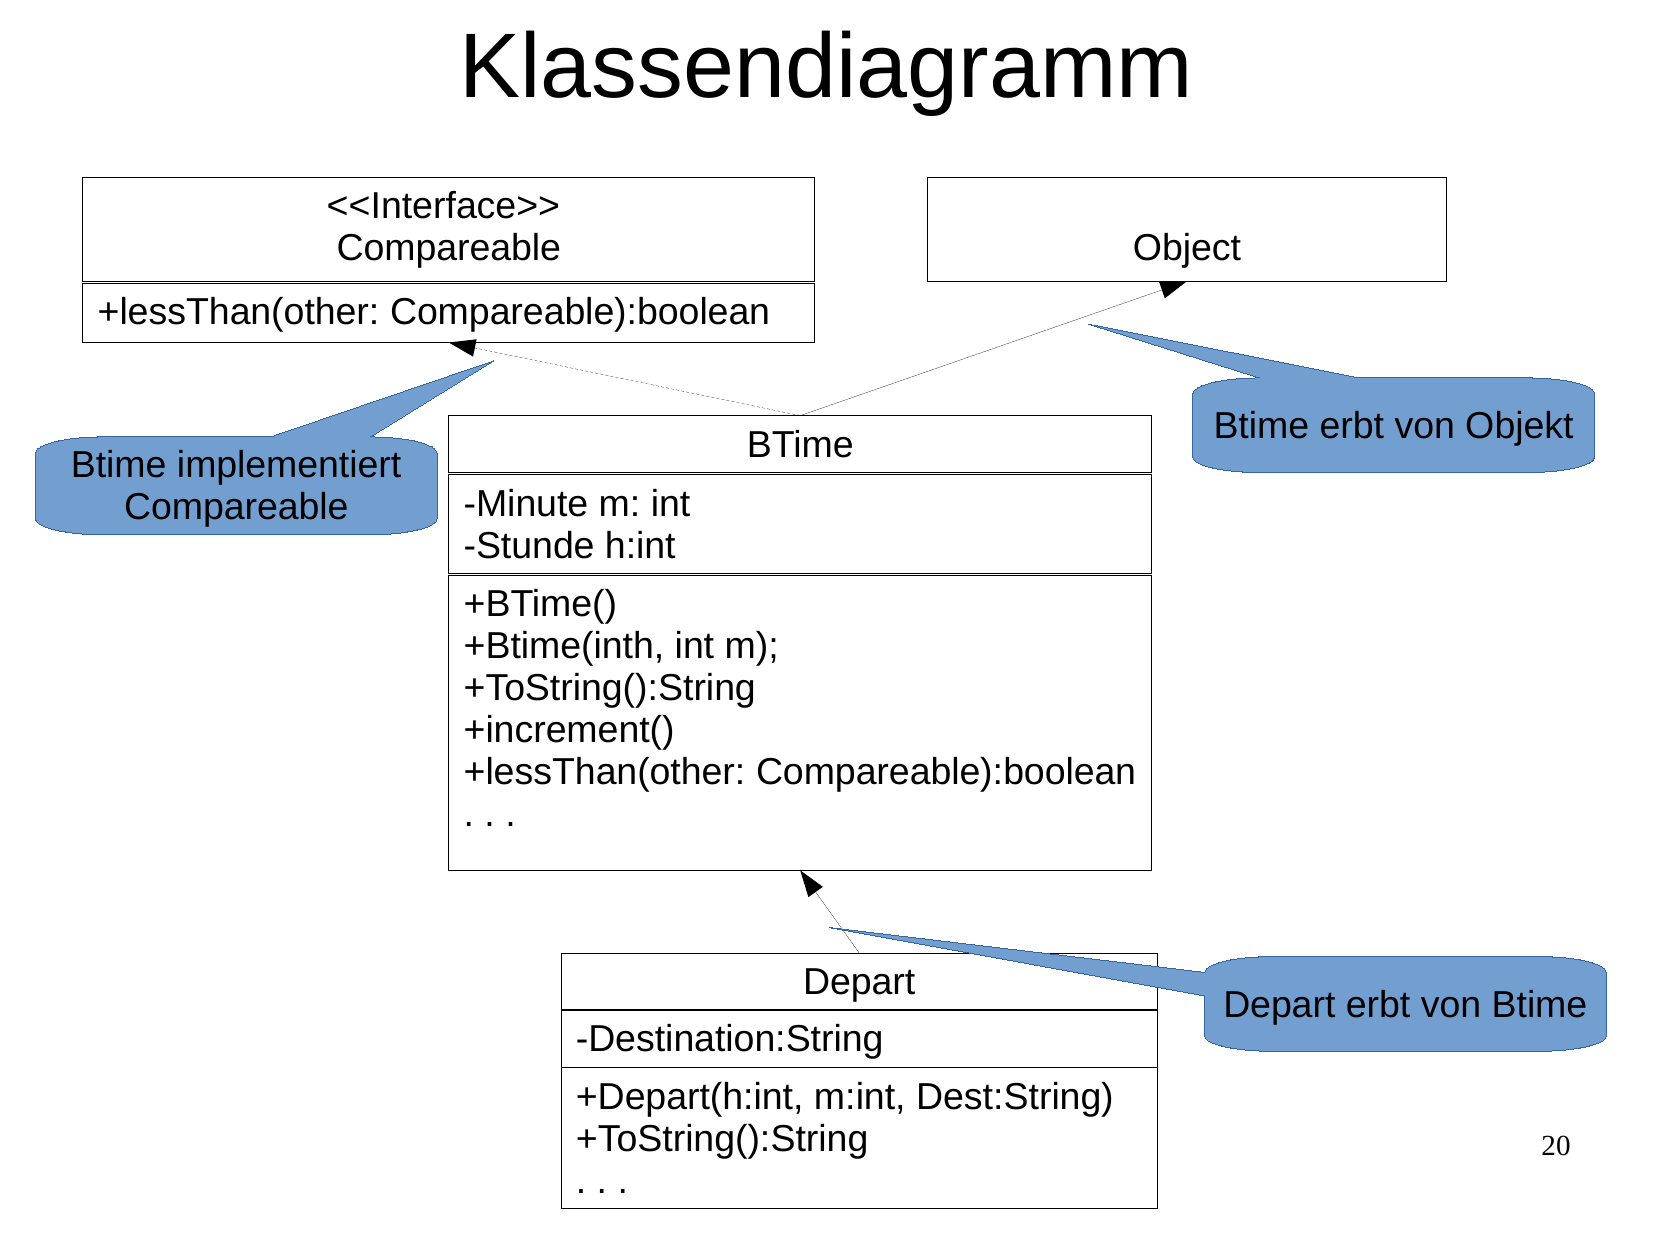

# Klassendiagramm
<<Interface>>
Compareable
+lessThan(other: Compareable):boolean
Object
Btime erbt von Objekt
BTime
-Minute m: int
-Stunde h:int
+BTime()
+Btime(inth, int m);
+ToString():String
+increment()
+lessThan(other: Compareable):boolean
. . .
Btime implementiert
Compareable
Depart
-Destination:String
+Depart(h:int, m:int, Dest:String)
+ToString():String
. . .
Depart erbt von Btime
20